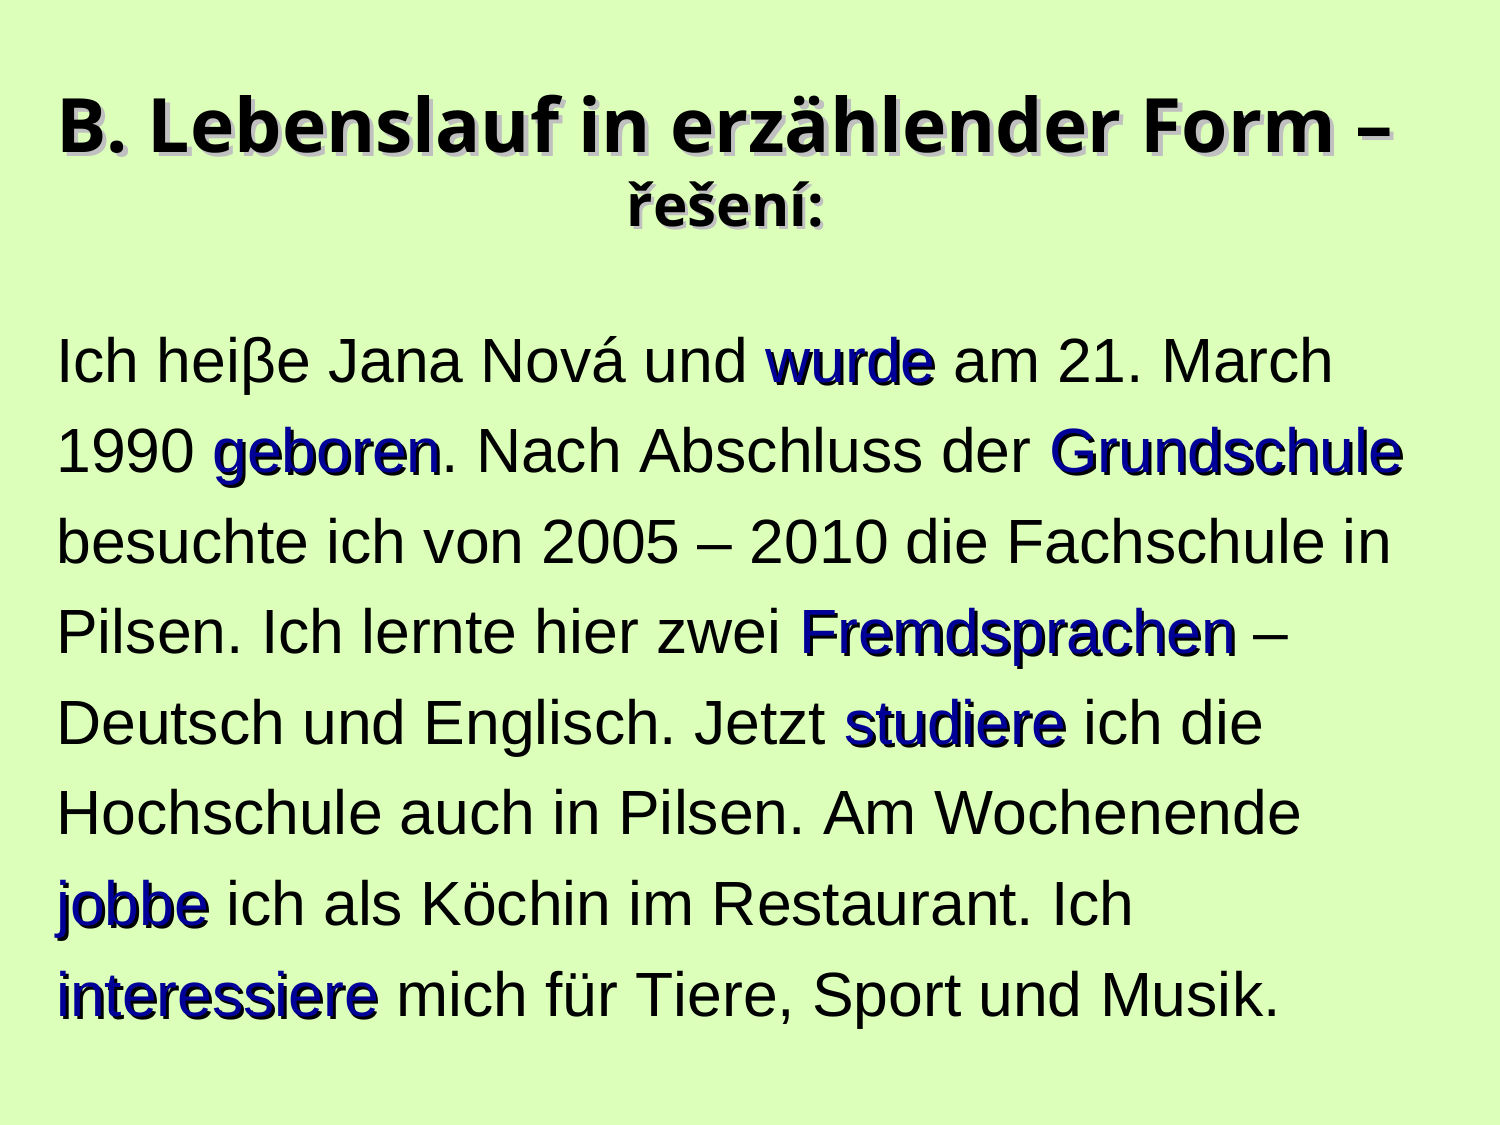

# B. Lebenslauf in erzählender Form – řešení:
Ich heiβe Jana Nová und wurde am 21. March
1990 geboren. Nach Abschluss der Grundschule
besuchte ich von 2005 – 2010 die Fachschule in
Pilsen. Ich lernte hier zwei Fremdsprachen –
Deutsch und Englisch. Jetzt studiere ich die
Hochschule auch in Pilsen. Am Wochenende
jobbe ich als Köchin im Restaurant. Ich
interessiere mich für Tiere, Sport und Musik.